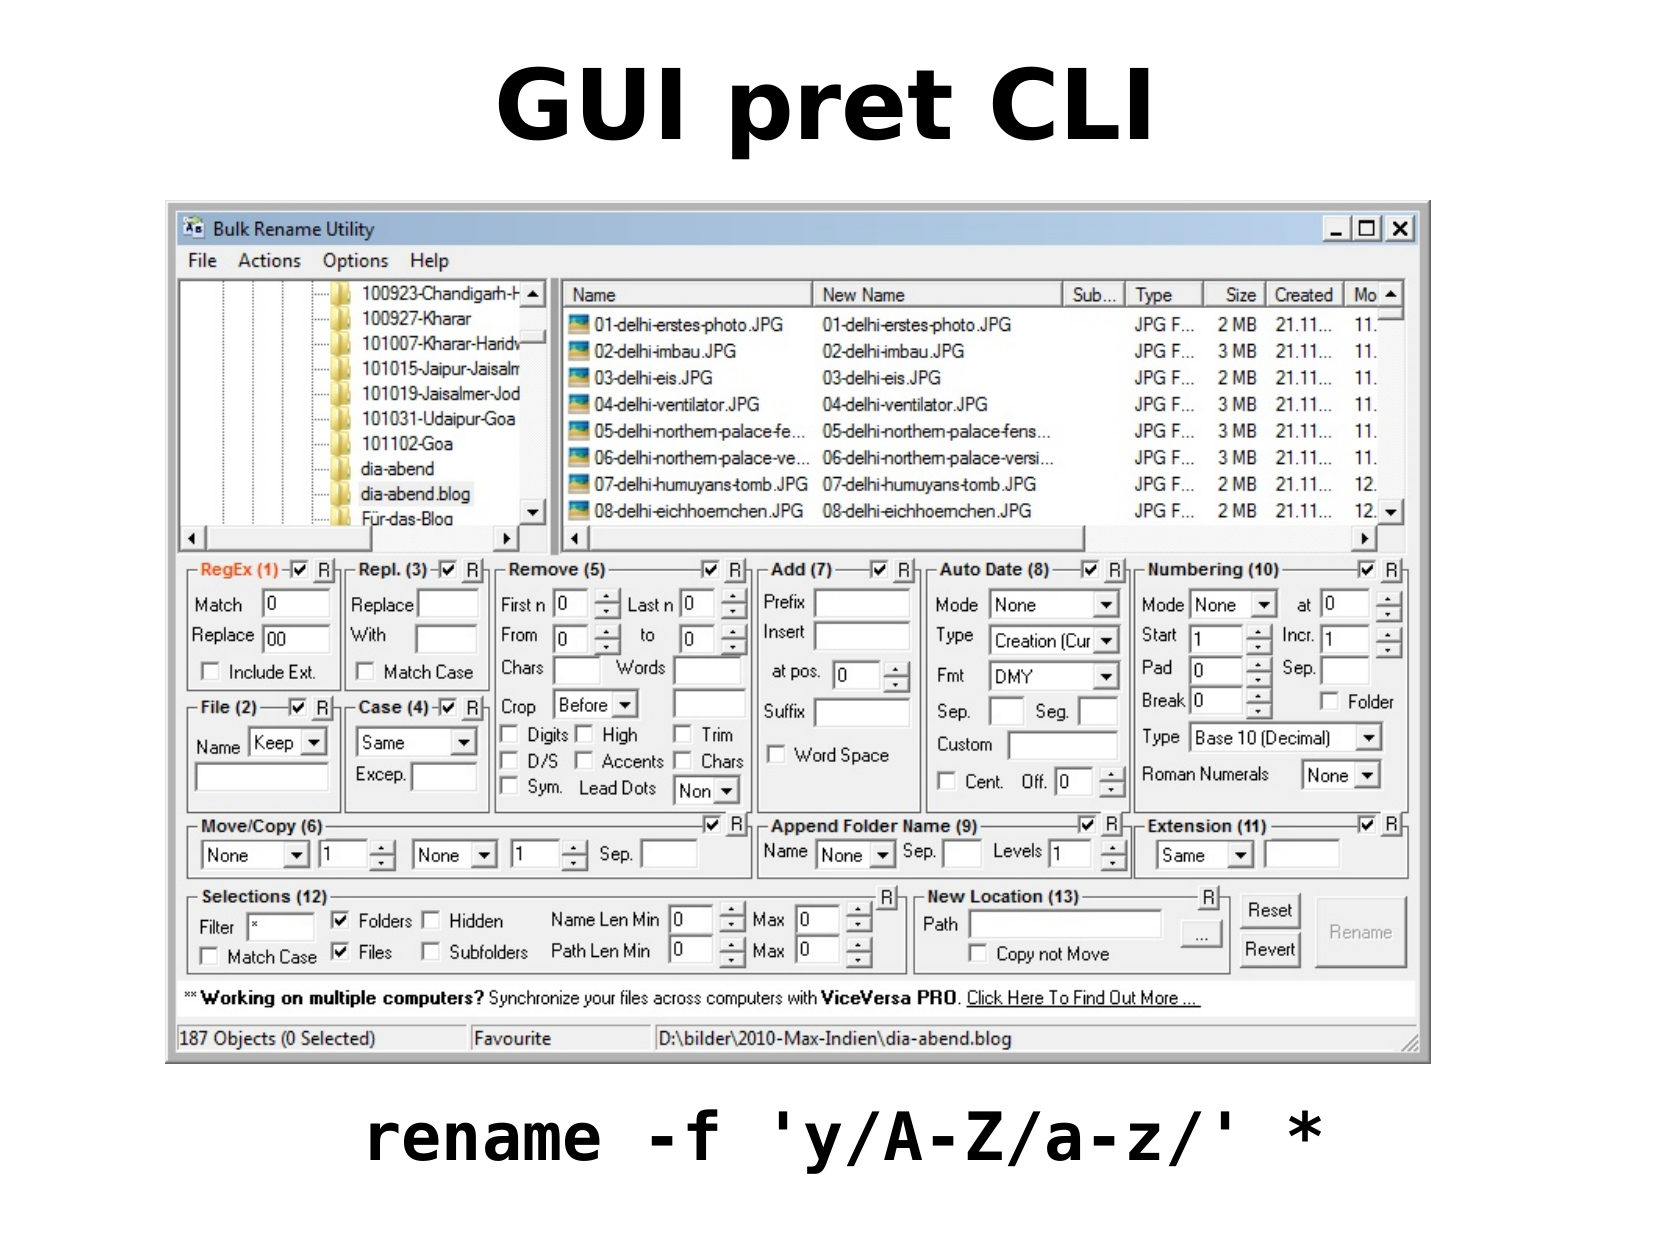

# GUI pret CLI
rename -f 'y/A-Z/a-z/' *